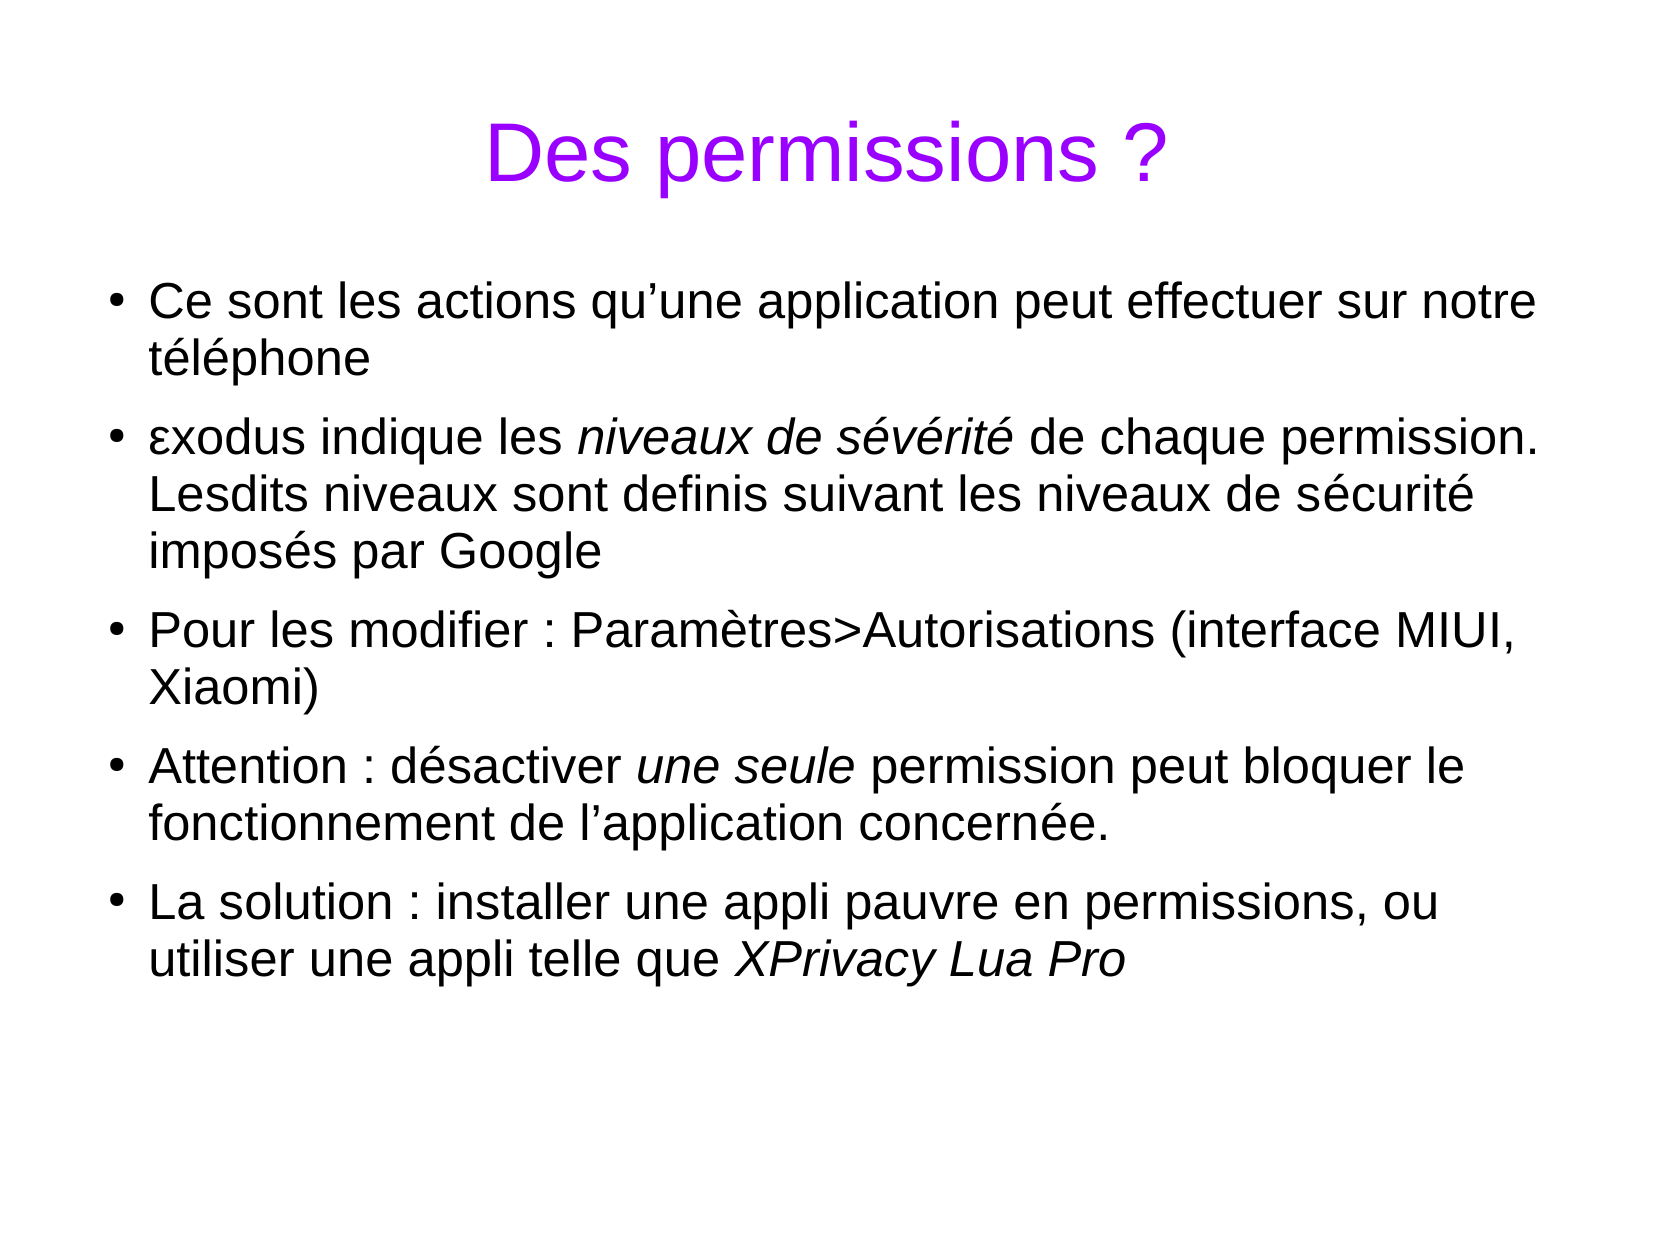

# Des permissions ?
Ce sont les actions qu’une application peut effectuer sur notre téléphone
εxodus indique les niveaux de sévérité de chaque permission. Lesdits niveaux sont definis suivant les niveaux de sécurité imposés par Google
Pour les modifier : Paramètres>Autorisations (interface MIUI, Xiaomi)
Attention : désactiver une seule permission peut bloquer le fonctionnement de l’application concernée.
La solution : installer une appli pauvre en permissions, ou utiliser une appli telle que XPrivacy Lua Pro